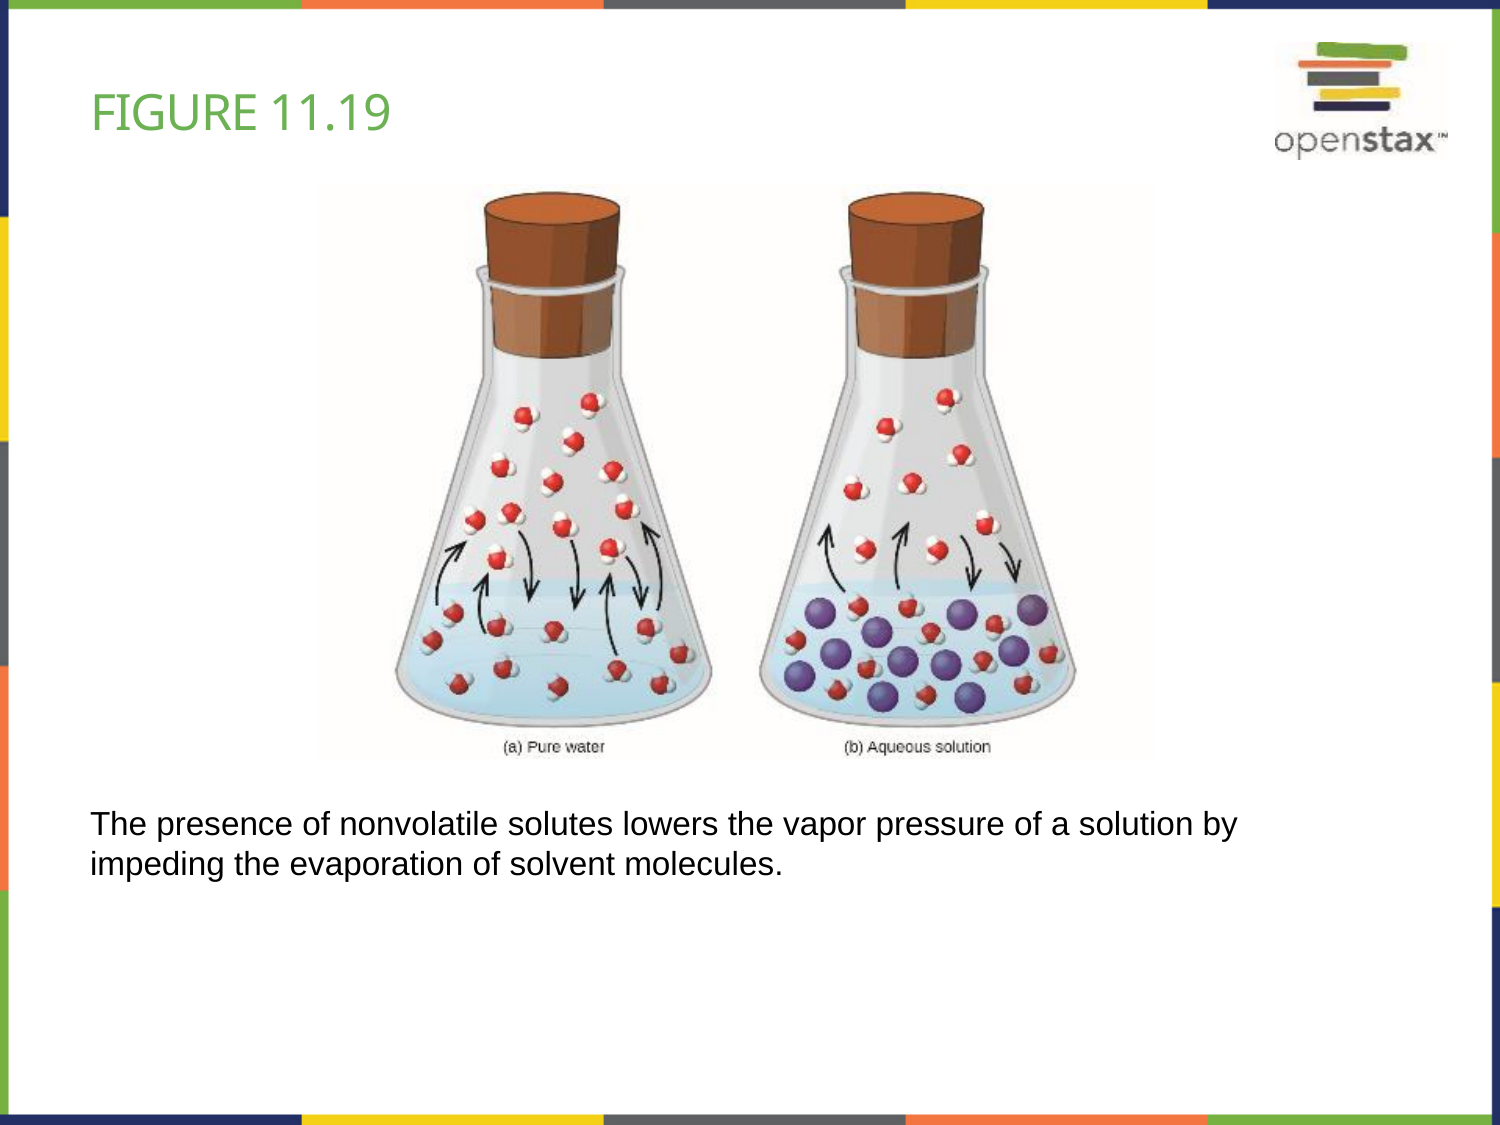

# Figure 11.19
The presence of nonvolatile solutes lowers the vapor pressure of a solution by impeding the evaporation of solvent molecules.